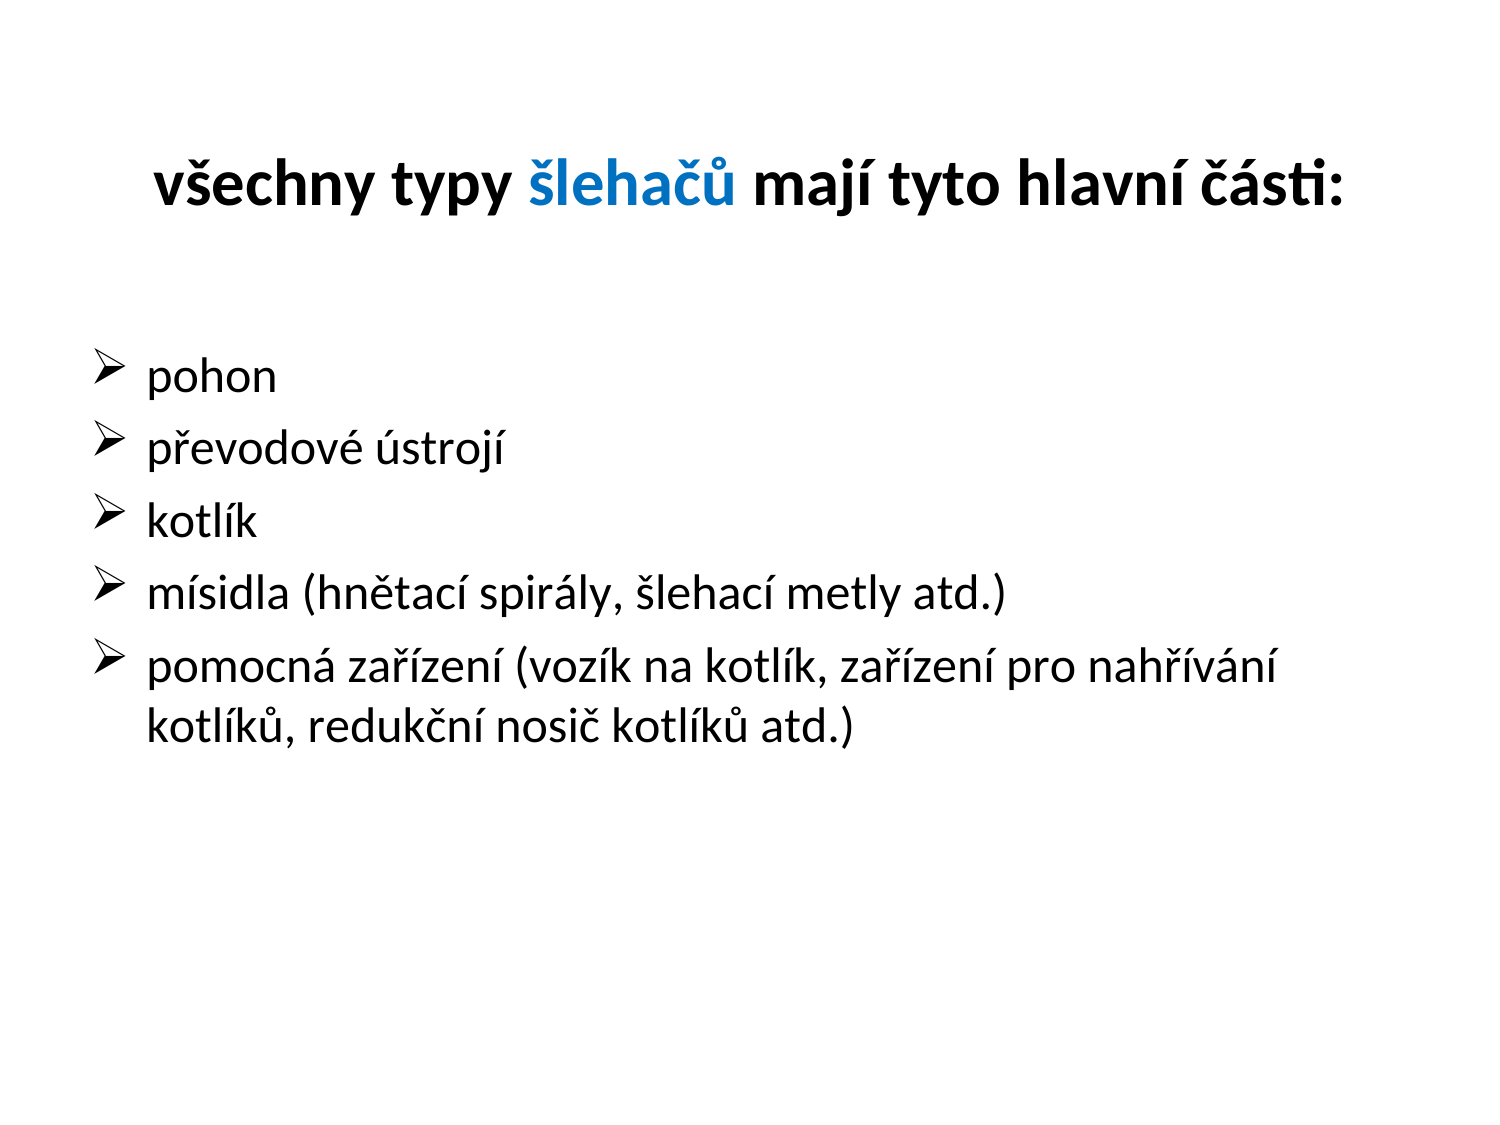

# všechny typy šlehačů mají tyto hlavní části:
pohon
převodové ústrojí
kotlík
mísidla (hnětací spirály, šlehací metly atd.)
pomocná zařízení (vozík na kotlík, zařízení pro nahřívání kotlíků, redukční nosič kotlíků atd.)